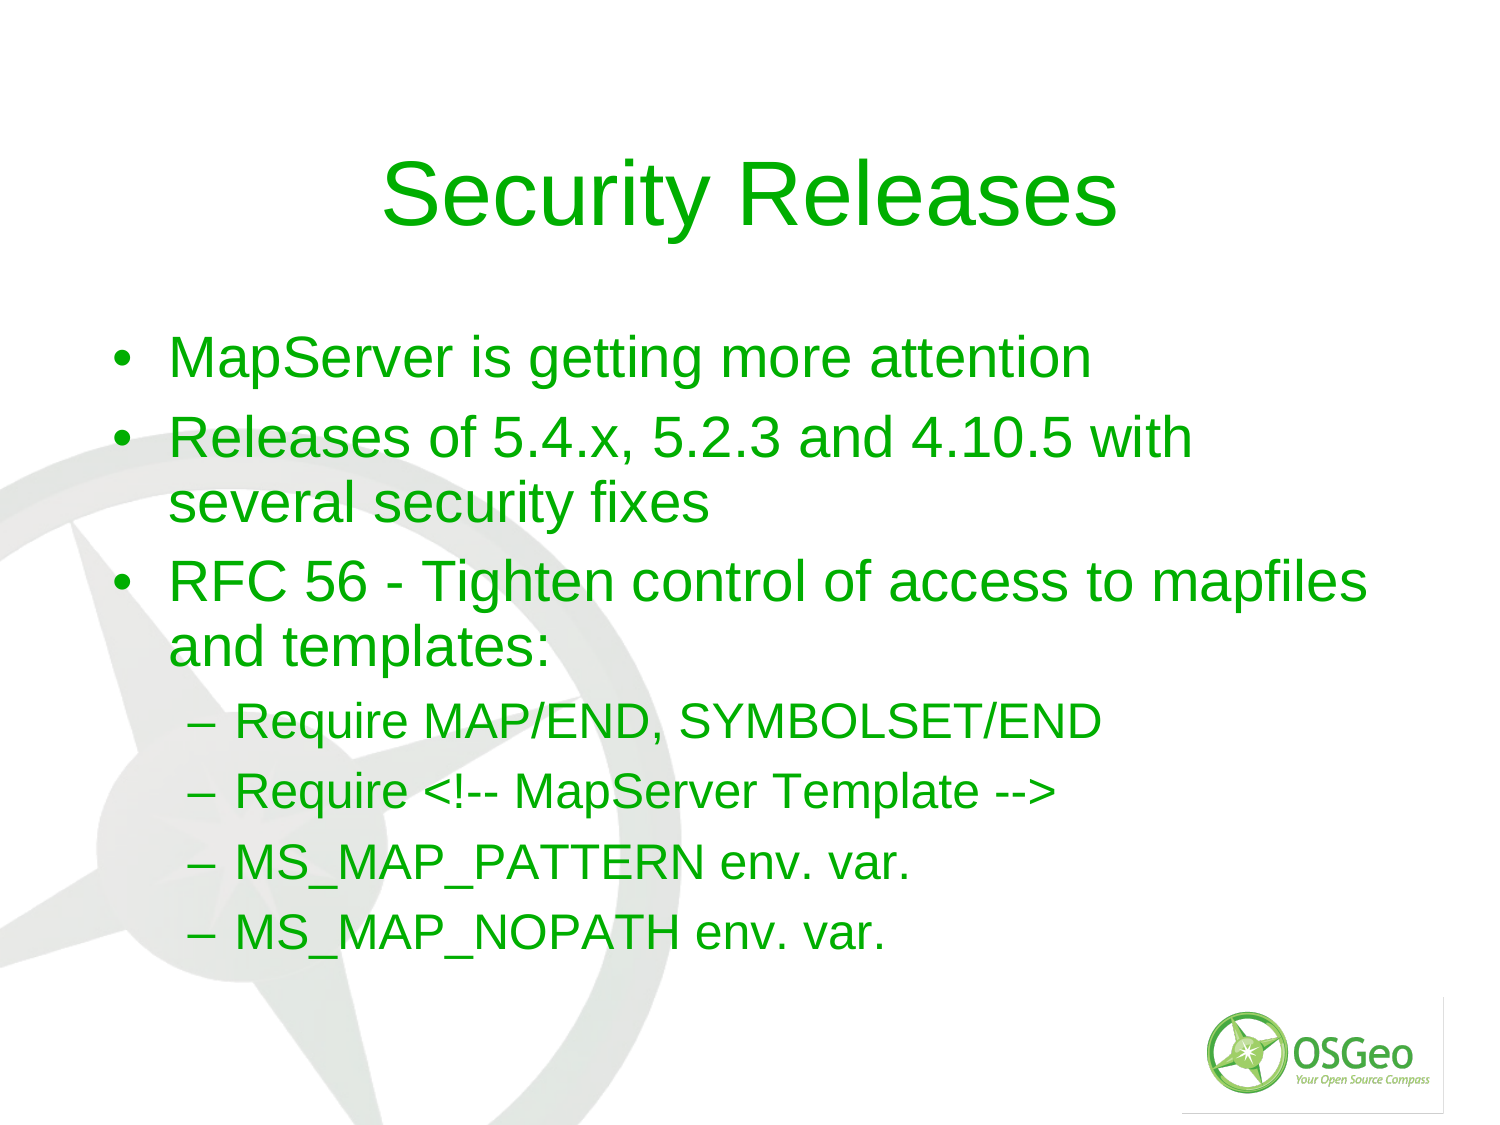

# Security Releases
MapServer is getting more attention
Releases of 5.4.x, 5.2.3 and 4.10.5 with several security fixes
RFC 56 - Tighten control of access to mapfiles and templates:
Require MAP/END, SYMBOLSET/END
Require <!-- MapServer Template -->
MS_MAP_PATTERN env. var.
MS_MAP_NOPATH env. var.